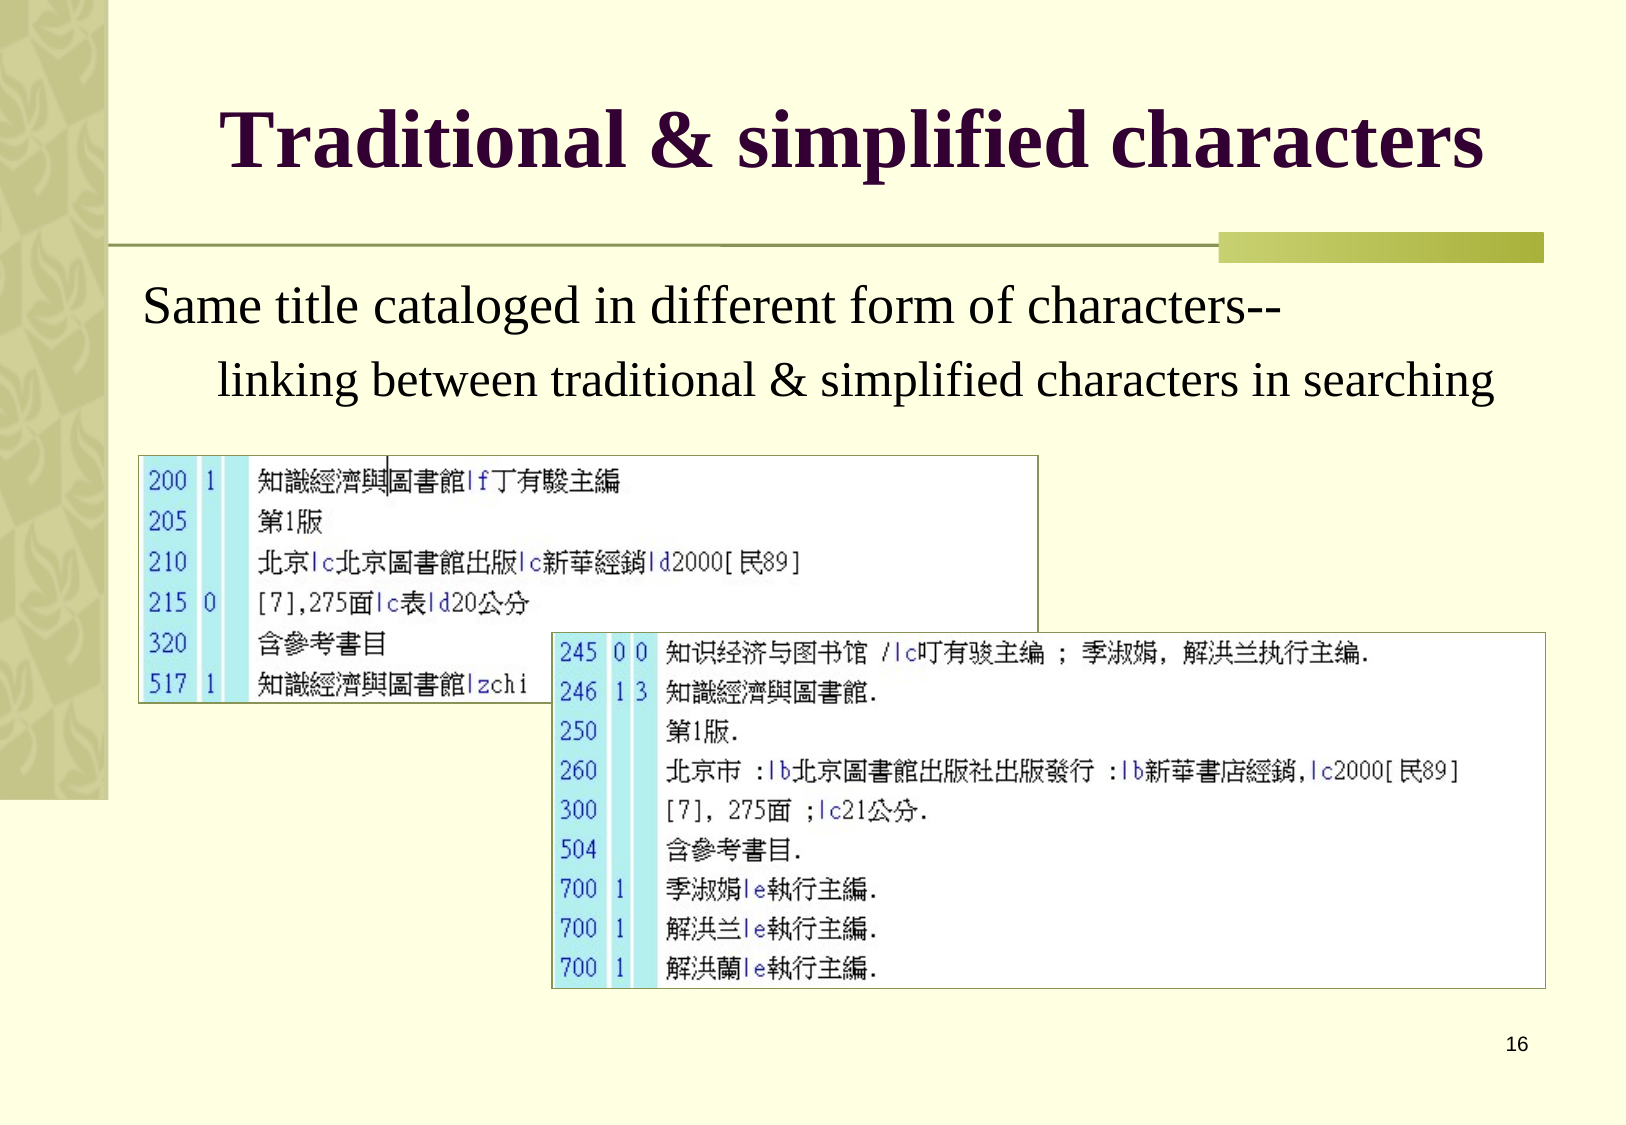

# Traditional & simplified characters
Same title cataloged in different form of characters--
linking between traditional & simplified characters in searching
16